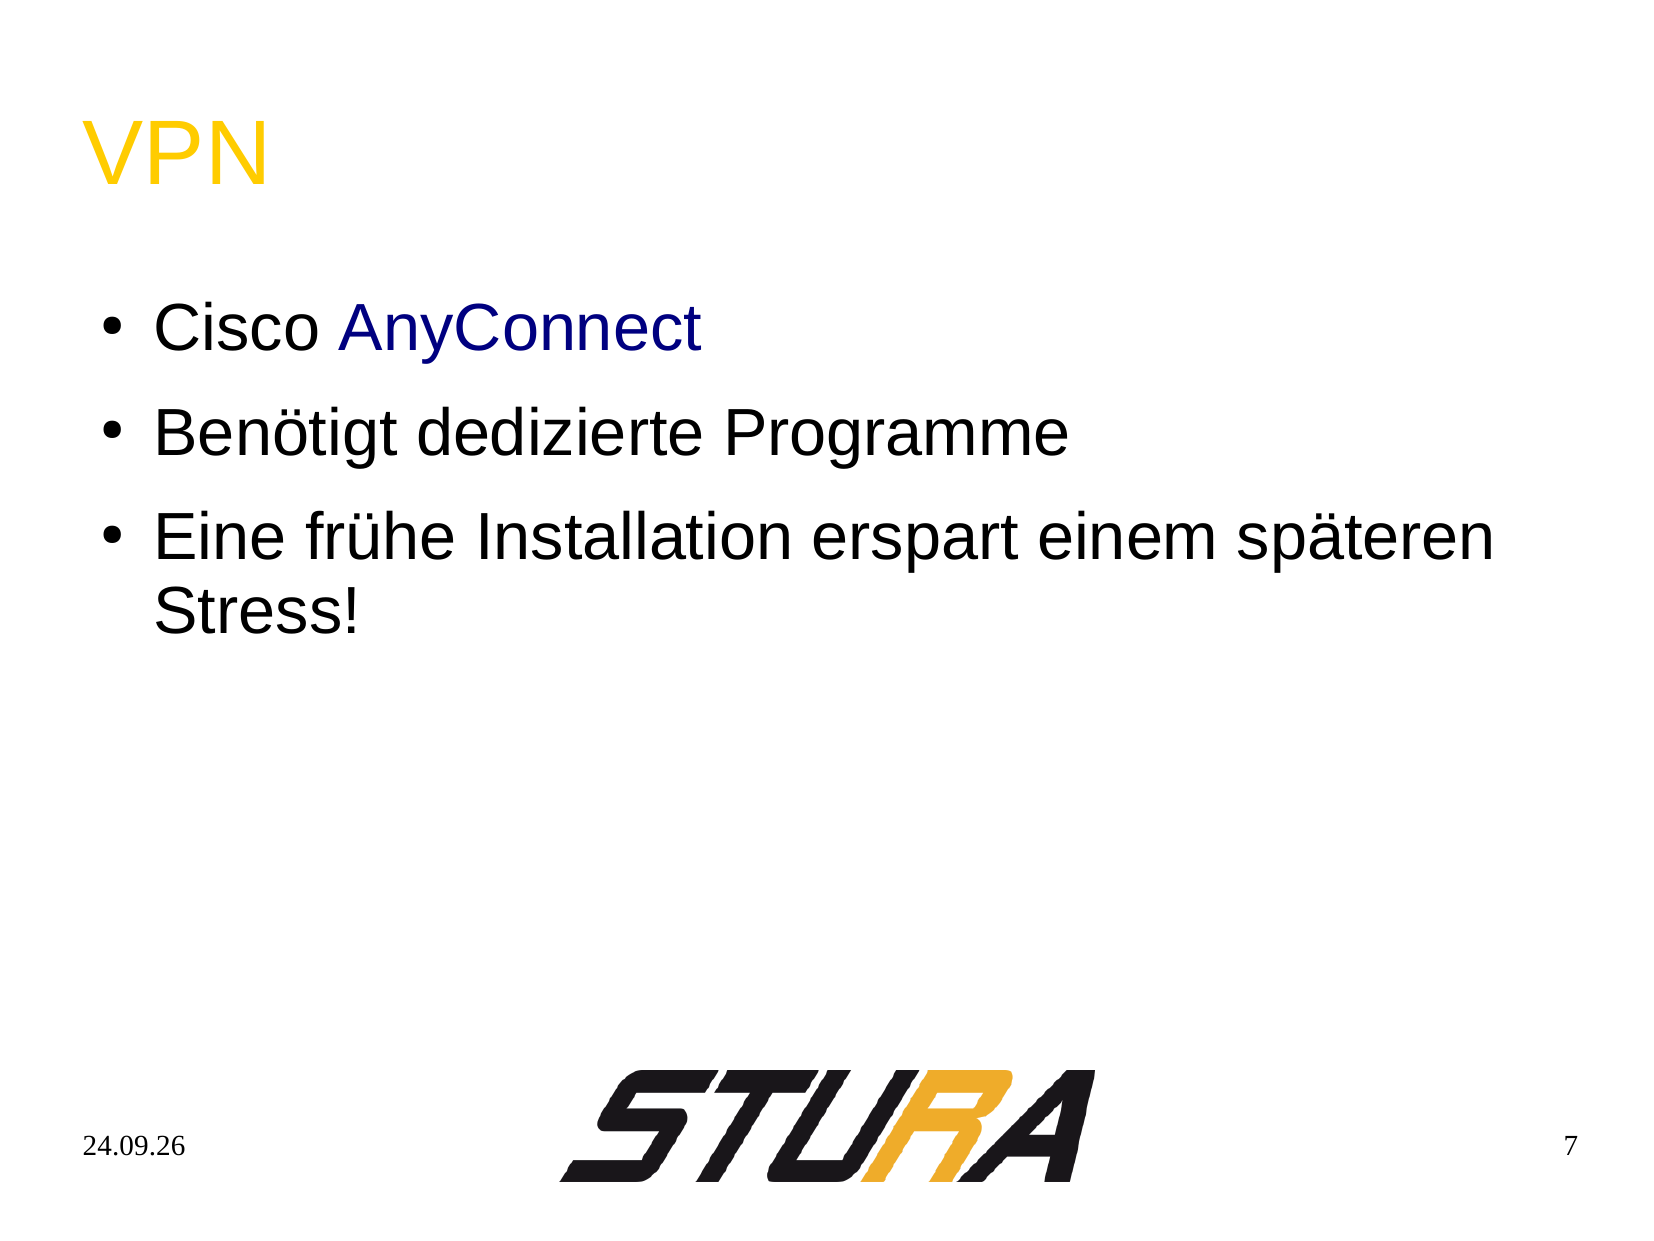

# VPN
Cisco AnyConnect
Benötigt dedizierte Programme
Eine frühe Installation erspart einem späteren Stress!